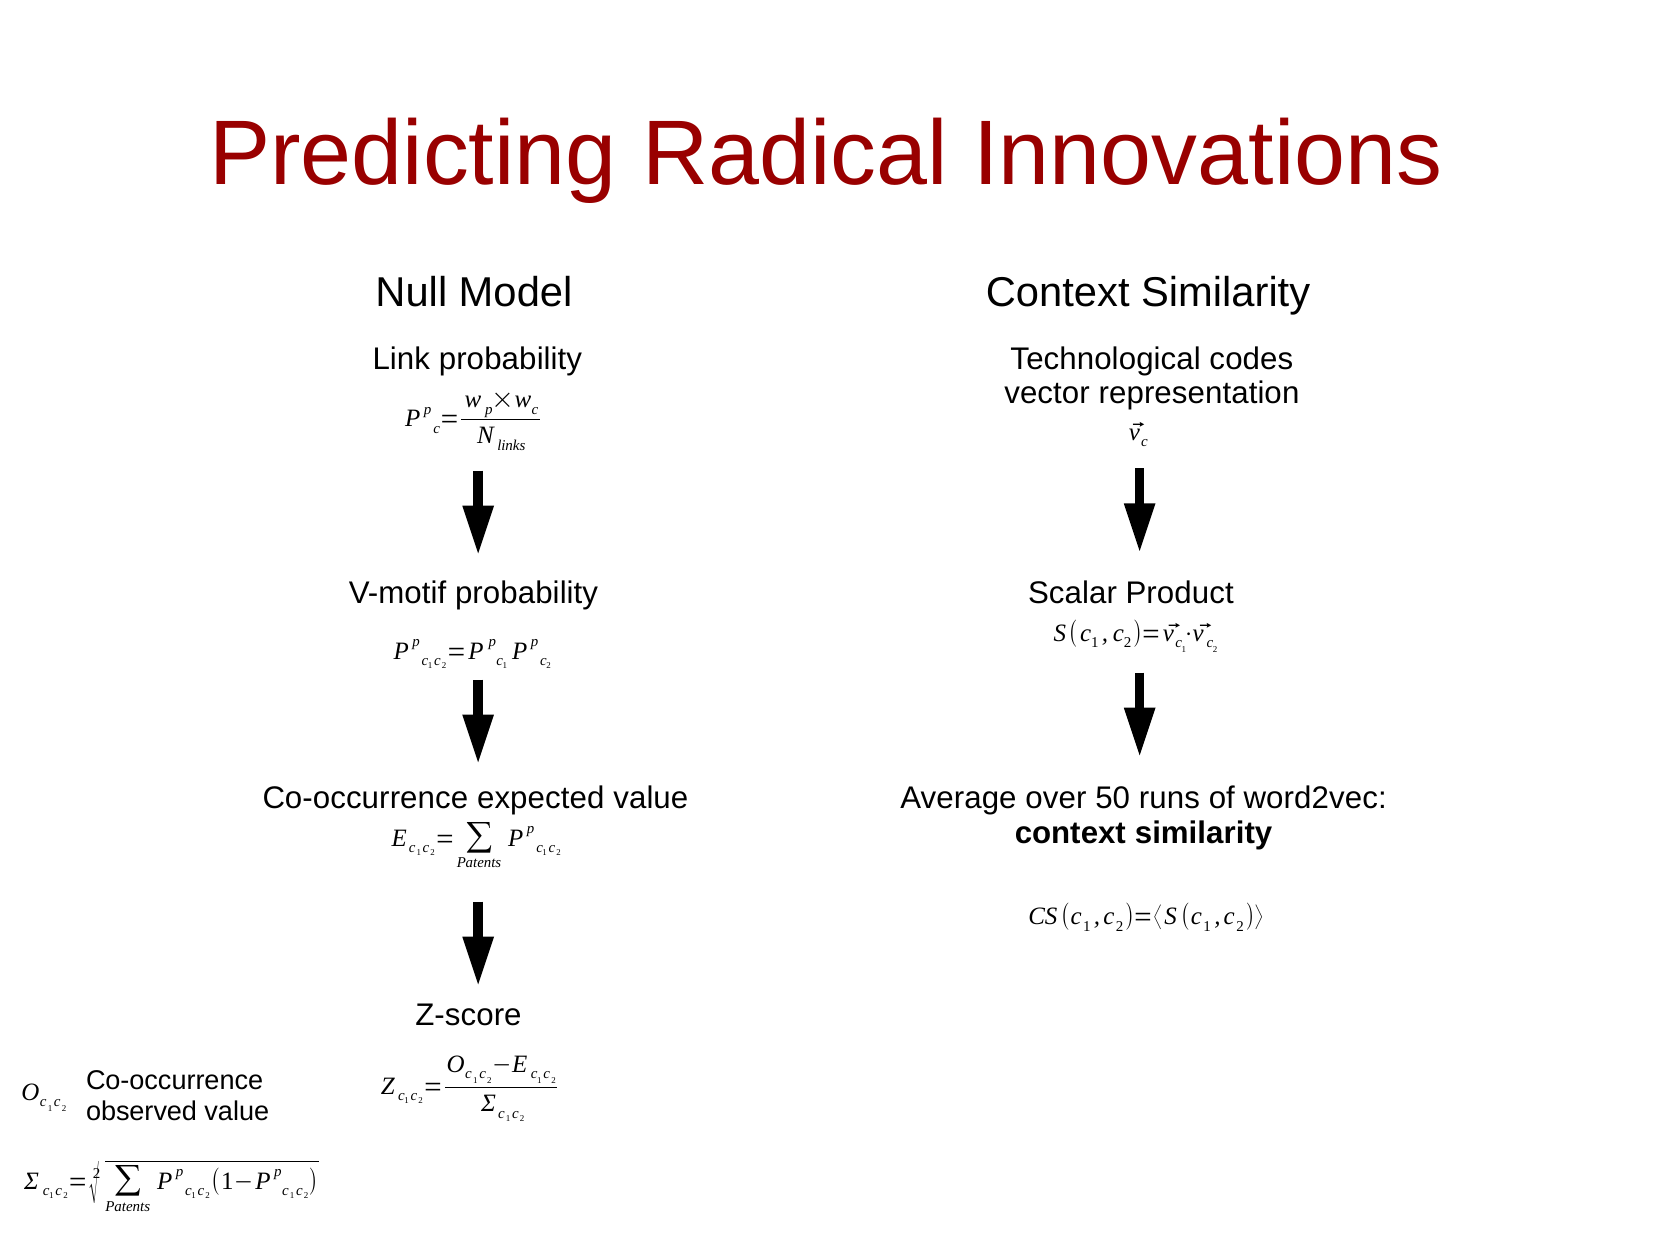

# Predicting Radical Innovations
Null Model
Context Similarity
Link probability
Technological codes
vector representation
V-motif probability
Scalar Product
Co-occurrence expected value
Average over 50 runs of word2vec:
context similarity
Z-score
Co-occurrence
observed value